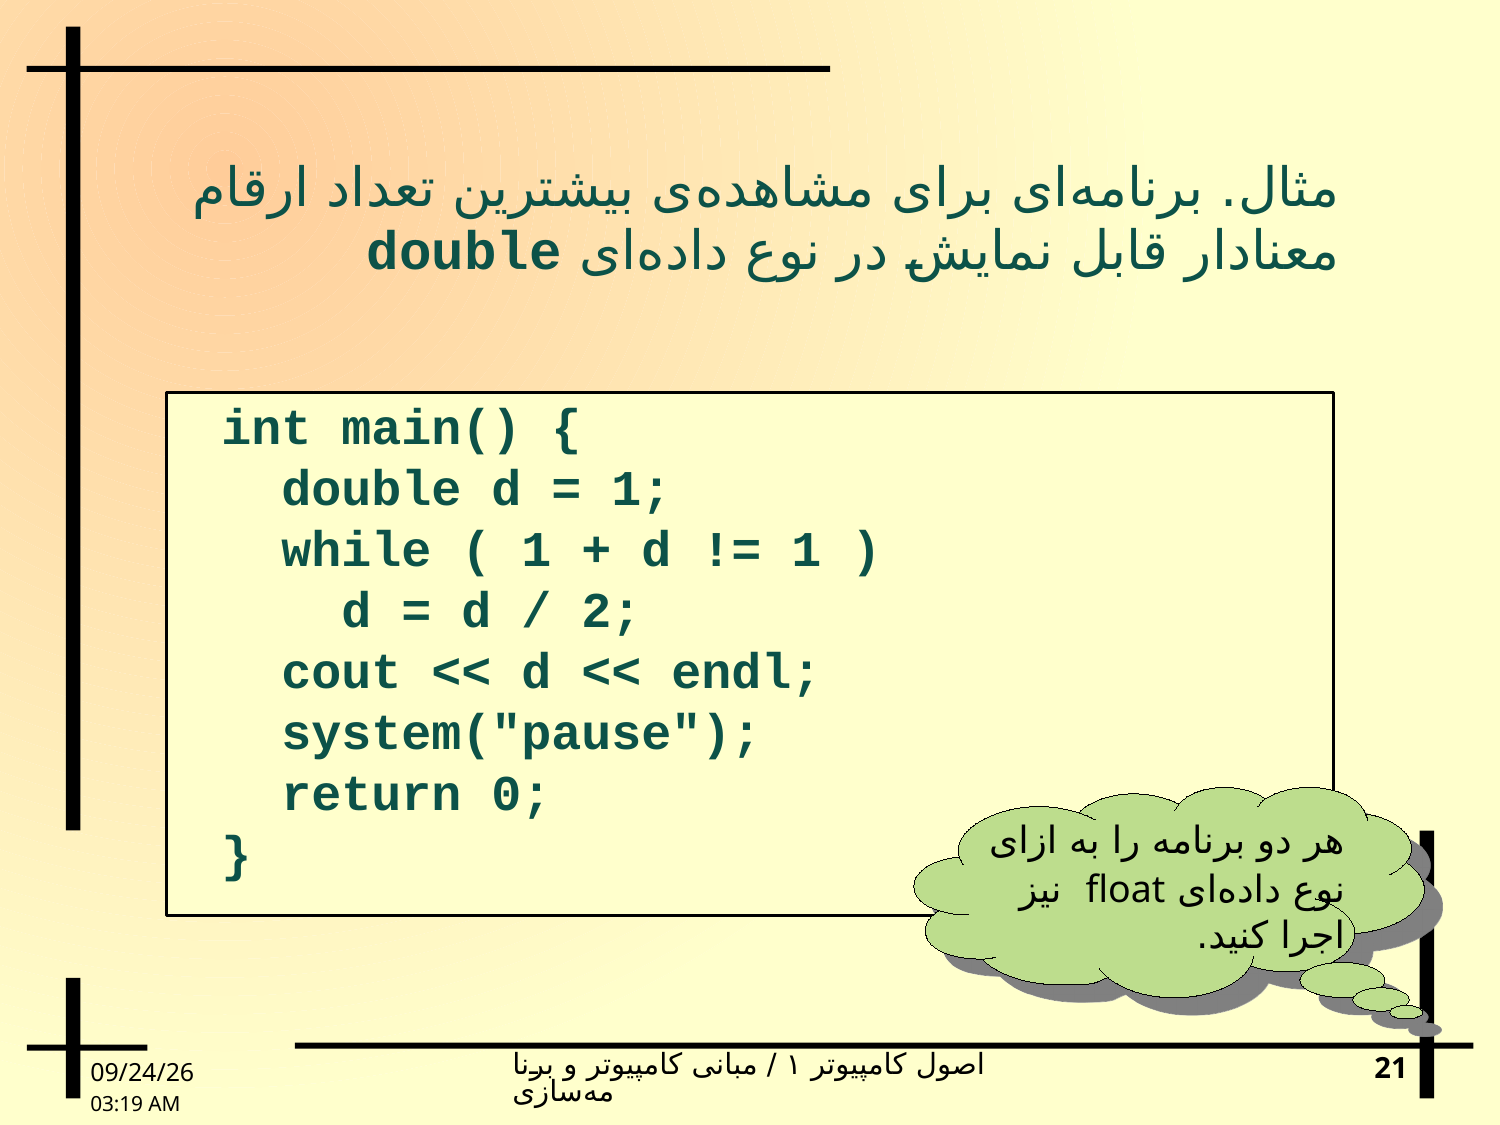

# مثال. برنامه‌ای برای مشاهده‌ی بیشترین تعداد ارقام معنادار قابل نمایش در نوع داده‌ای double
int main() {
 double d = 1;
 while ( 1 + d != 1 )
 d = d / 2;
 cout << d << endl;
 system("pause");
 return 0;
}
هر دو برنامه را به ازای نوع داده‌ای float نیز اجرا کنید.
اصول کامپیوتر ۱ / مبانی کامپیوتر و برنامه‌سازی
21